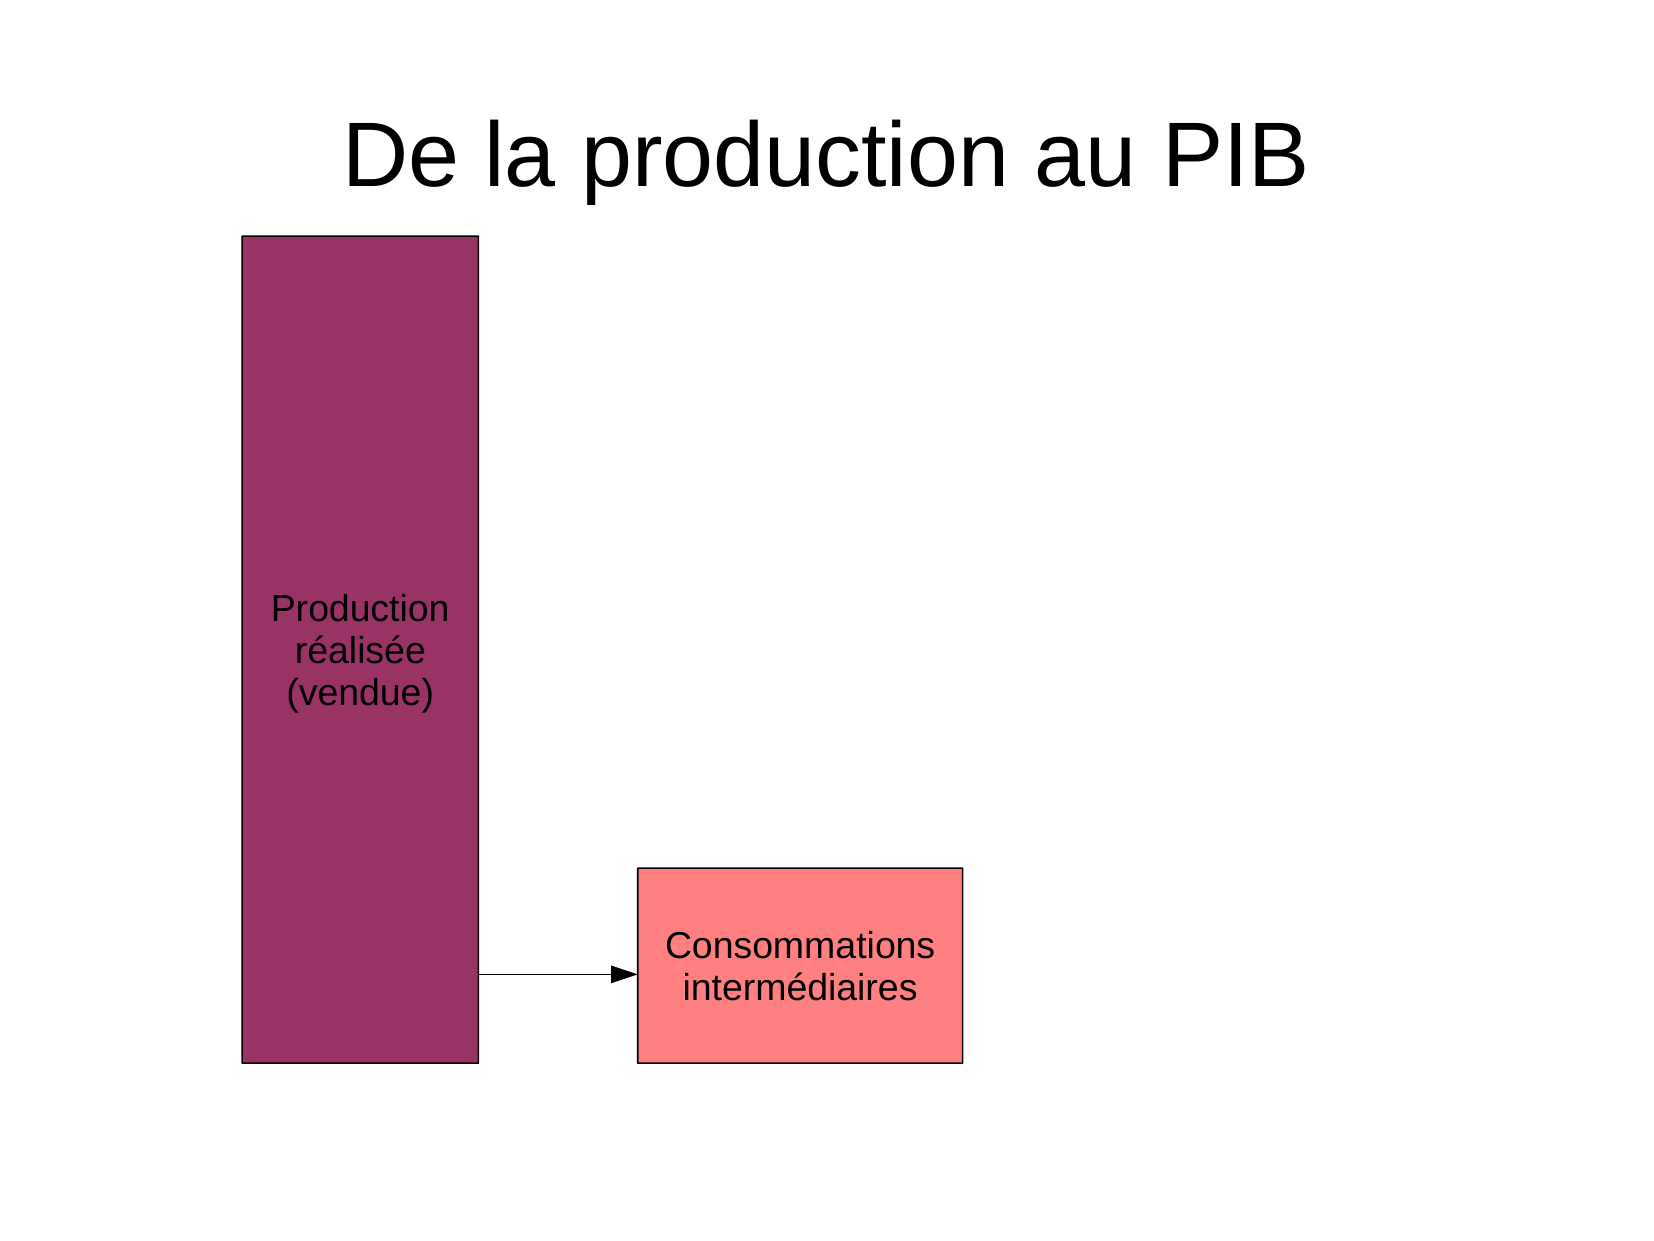

# De la production au PIB
Production
réalisée
(vendue)
Consommations
intermédiaires